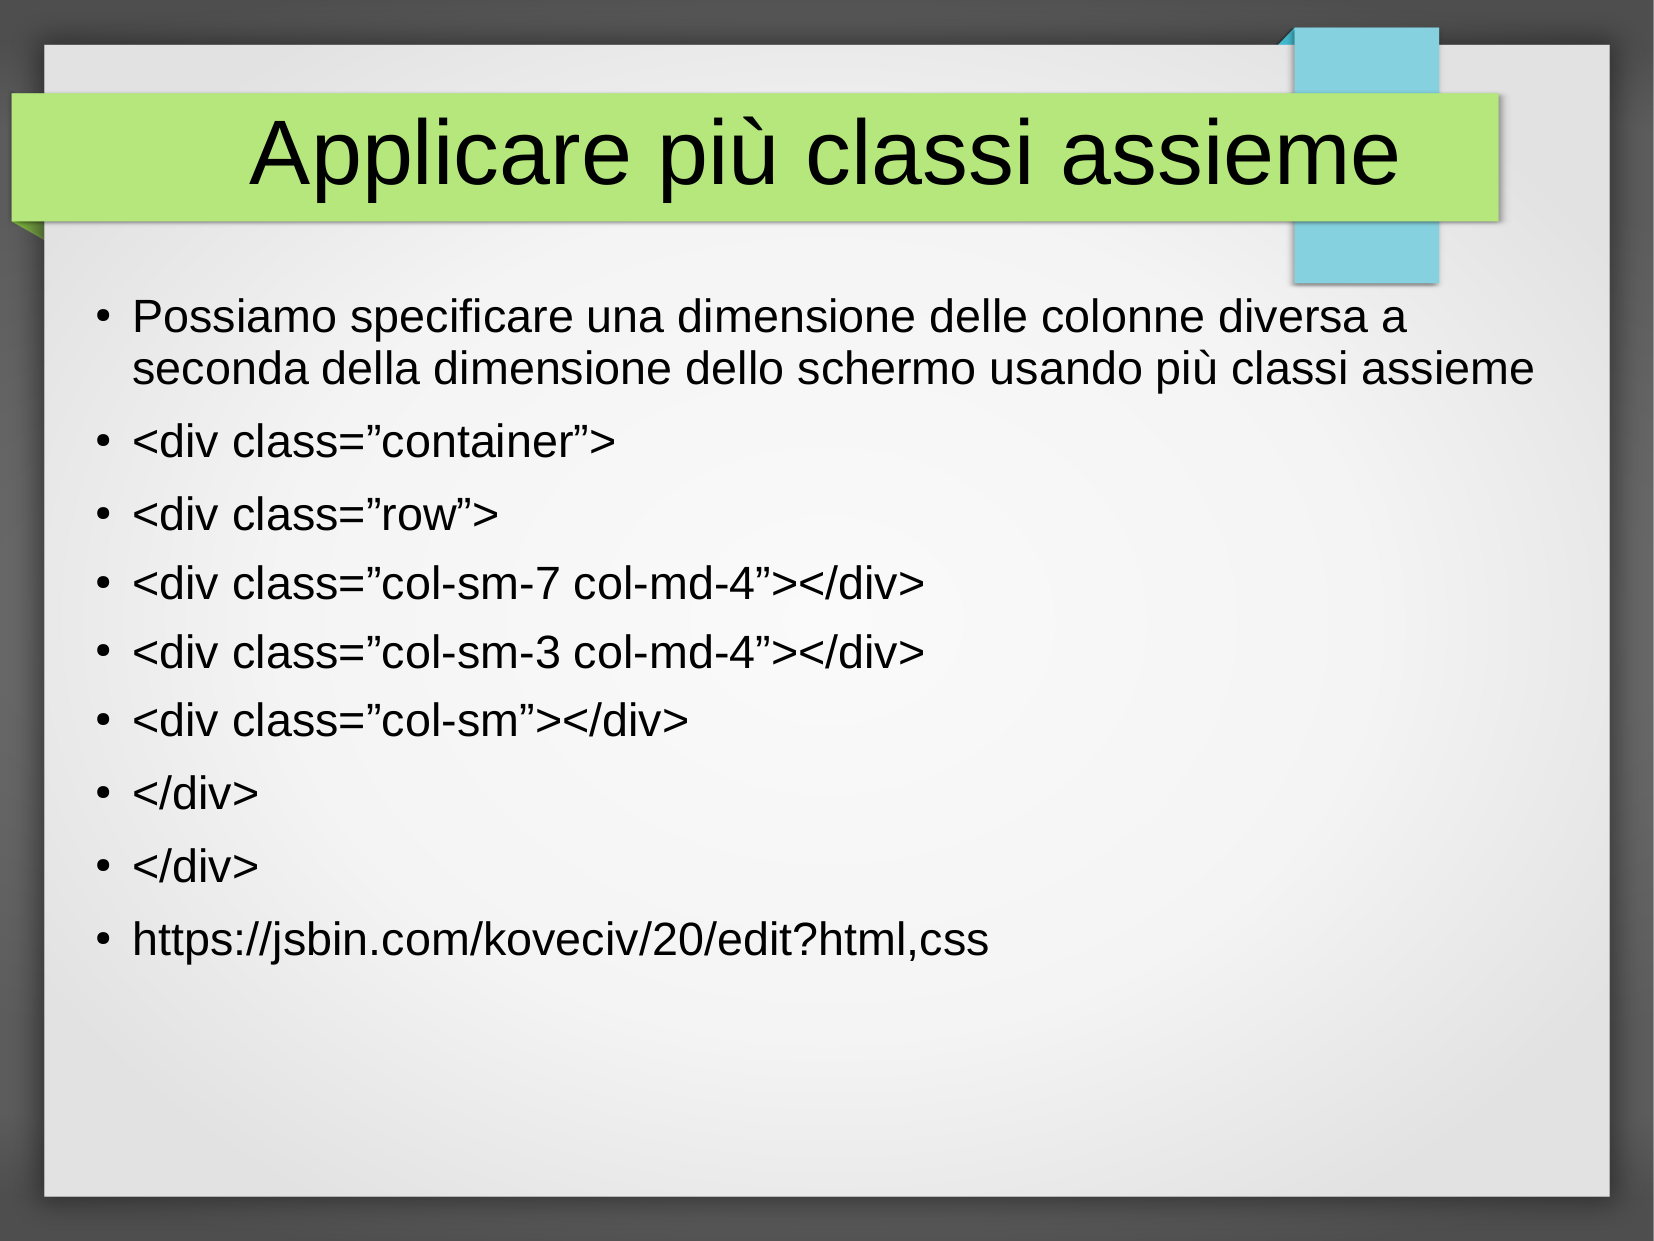

# Applicare più classi assieme
Possiamo specificare una dimensione delle colonne diversa a seconda della dimensione dello schermo usando più classi assieme
<div class=”container”>
<div class=”row”>
<div class=”col-sm-7 col-md-4”></div>
<div class=”col-sm-3 col-md-4”></div>
<div class=”col-sm”></div>
</div>
</div>
https://jsbin.com/koveciv/20/edit?html,css